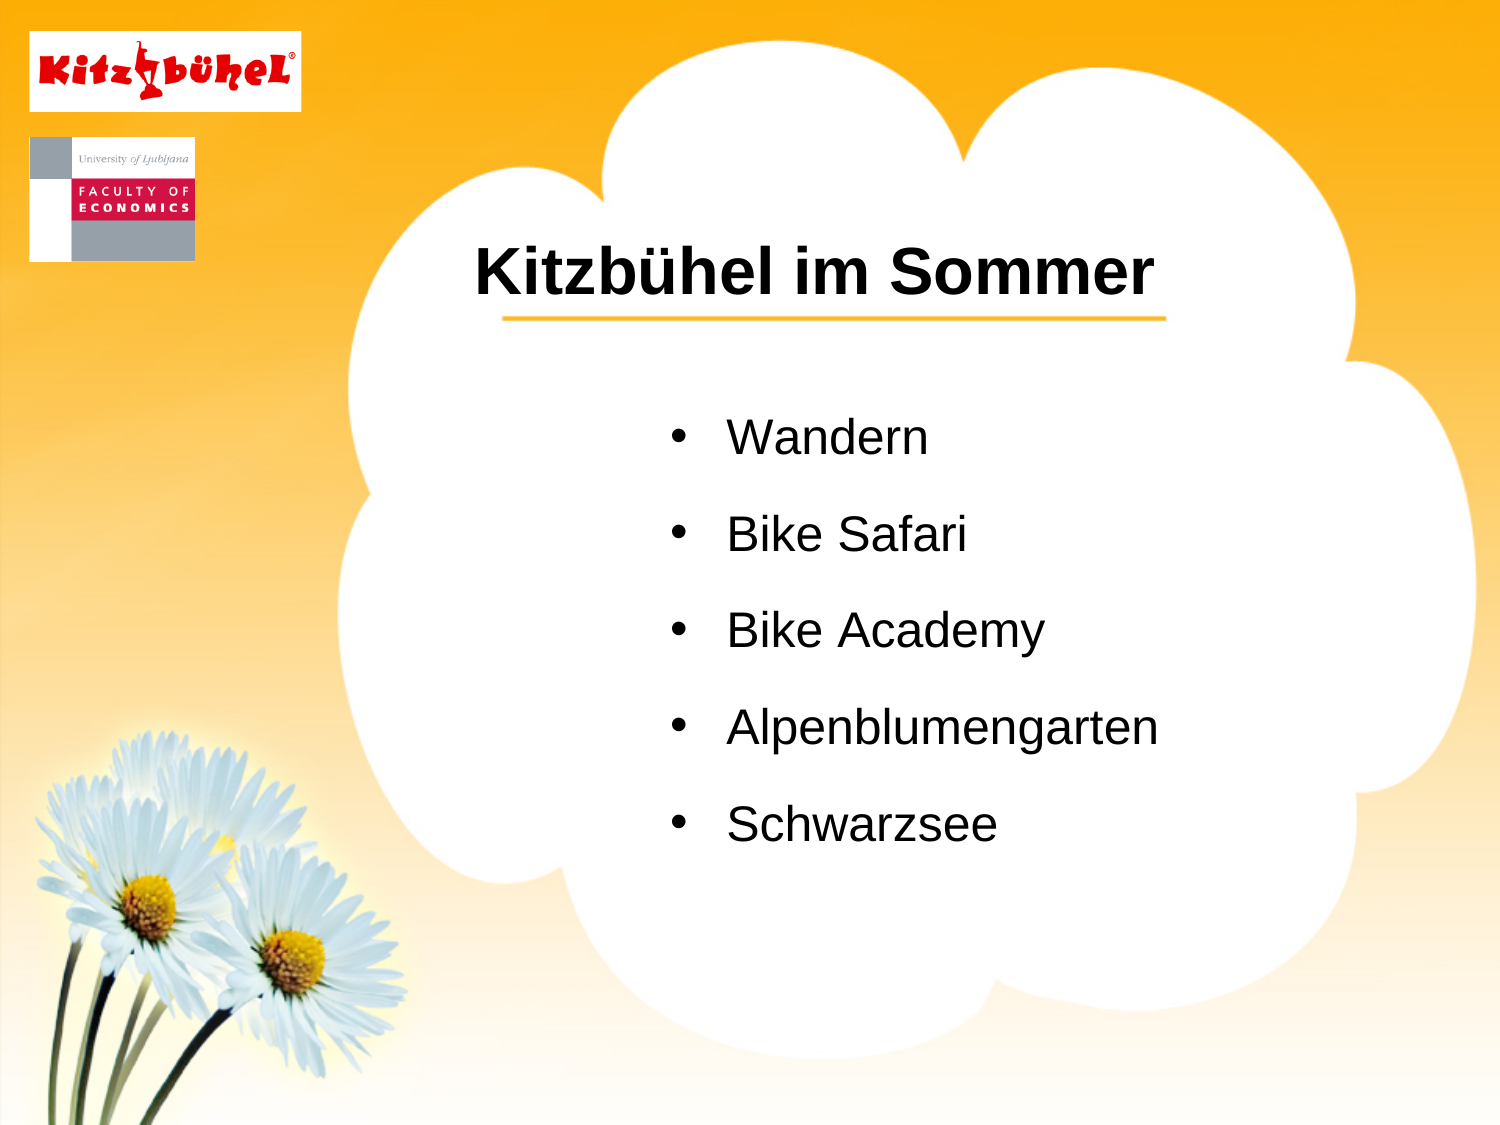

# Kitzbühel im Sommer
Wandern
Bike Safari
Bike Academy
Alpenblumengarten
Schwarzsee